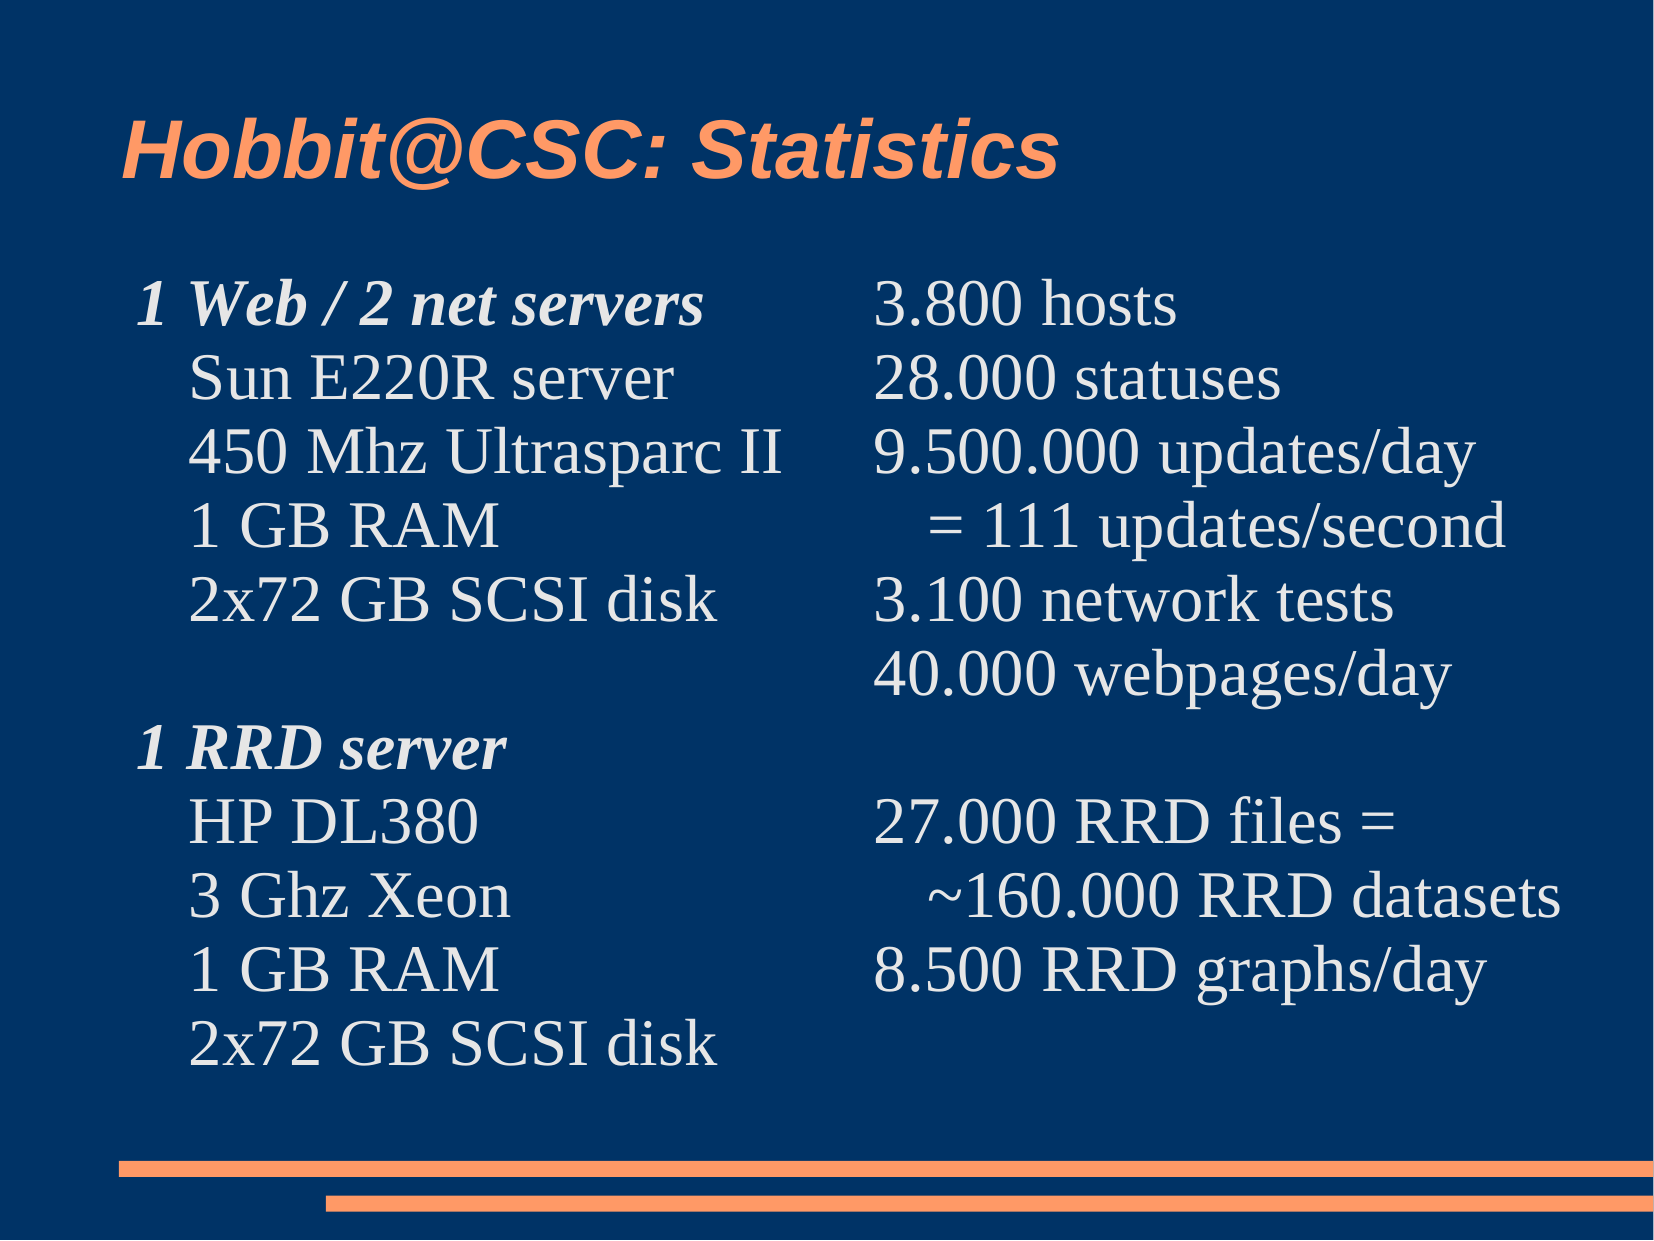

# Hobbit@CSC: Statistics
1 Web / 2 net servers
Sun E220R server
450 Mhz Ultrasparc II
1 GB RAM
2x72 GB SCSI disk
1 RRD server
HP DL380
3 Ghz Xeon
1 GB RAM
2x72 GB SCSI disk
3.800 hosts
28.000 statuses
9.500.000 updates/day
= 111 updates/second
3.100 network tests
40.000 webpages/day
27.000 RRD files = ~160.000 RRD datasets
8.500 RRD graphs/day